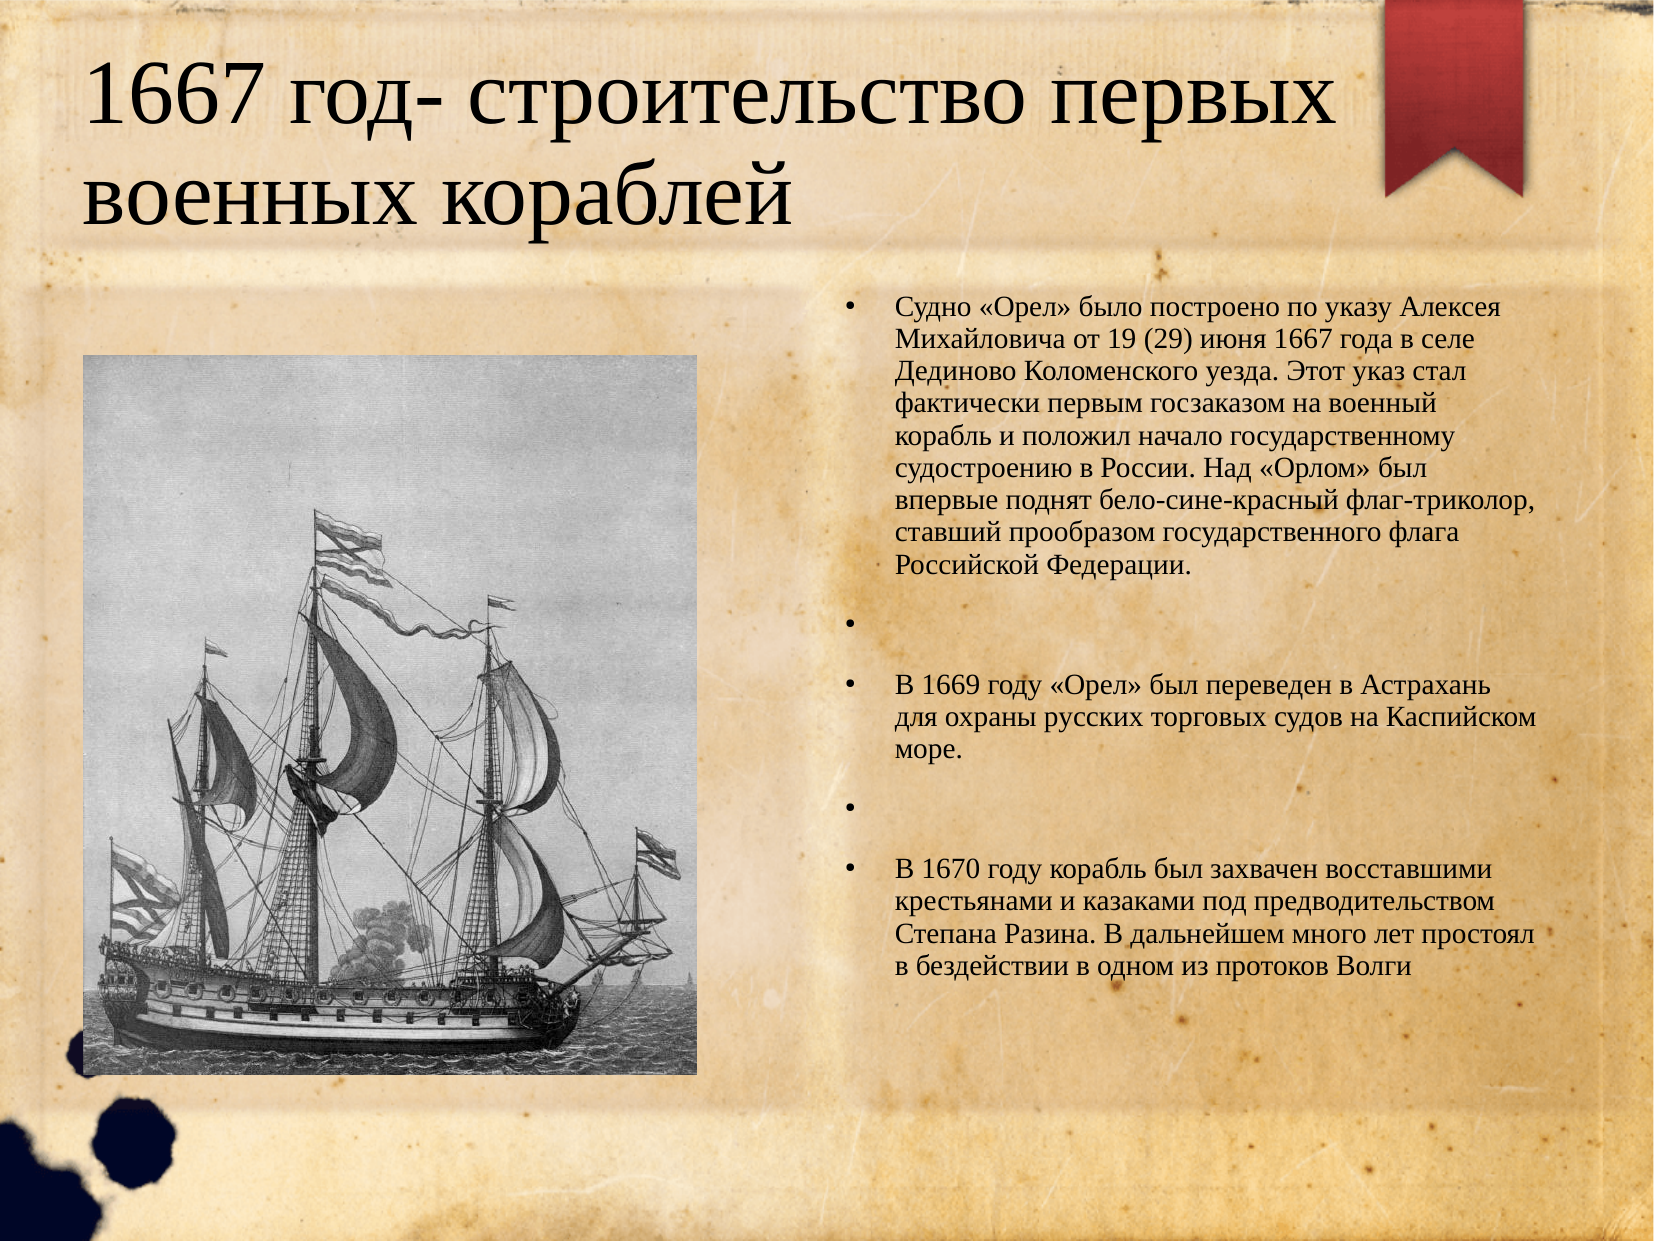

# 1667 год- строительство первых военных кораблей
Судно «Орел» было построено по указу Алексея Михайловича от 19 (29) июня 1667 года в селе Дединово Коломенского уезда. Этот указ стал фактически первым госзаказом на военный корабль и положил начало государственному судостроению в России. Над «Орлом» был впервые поднят бело-сине-красный флаг-триколор, ставший прообразом государственного флага Российской Федерации.
В 1669 году «Орел» был переведен в Астрахань для охраны русских торговых судов на Каспийском море.
В 1670 году корабль был захвачен восставшими крестьянами и казаками под предводительством Степана Разина. В дальнейшем много лет простоял в бездействии в одном из протоков Волги